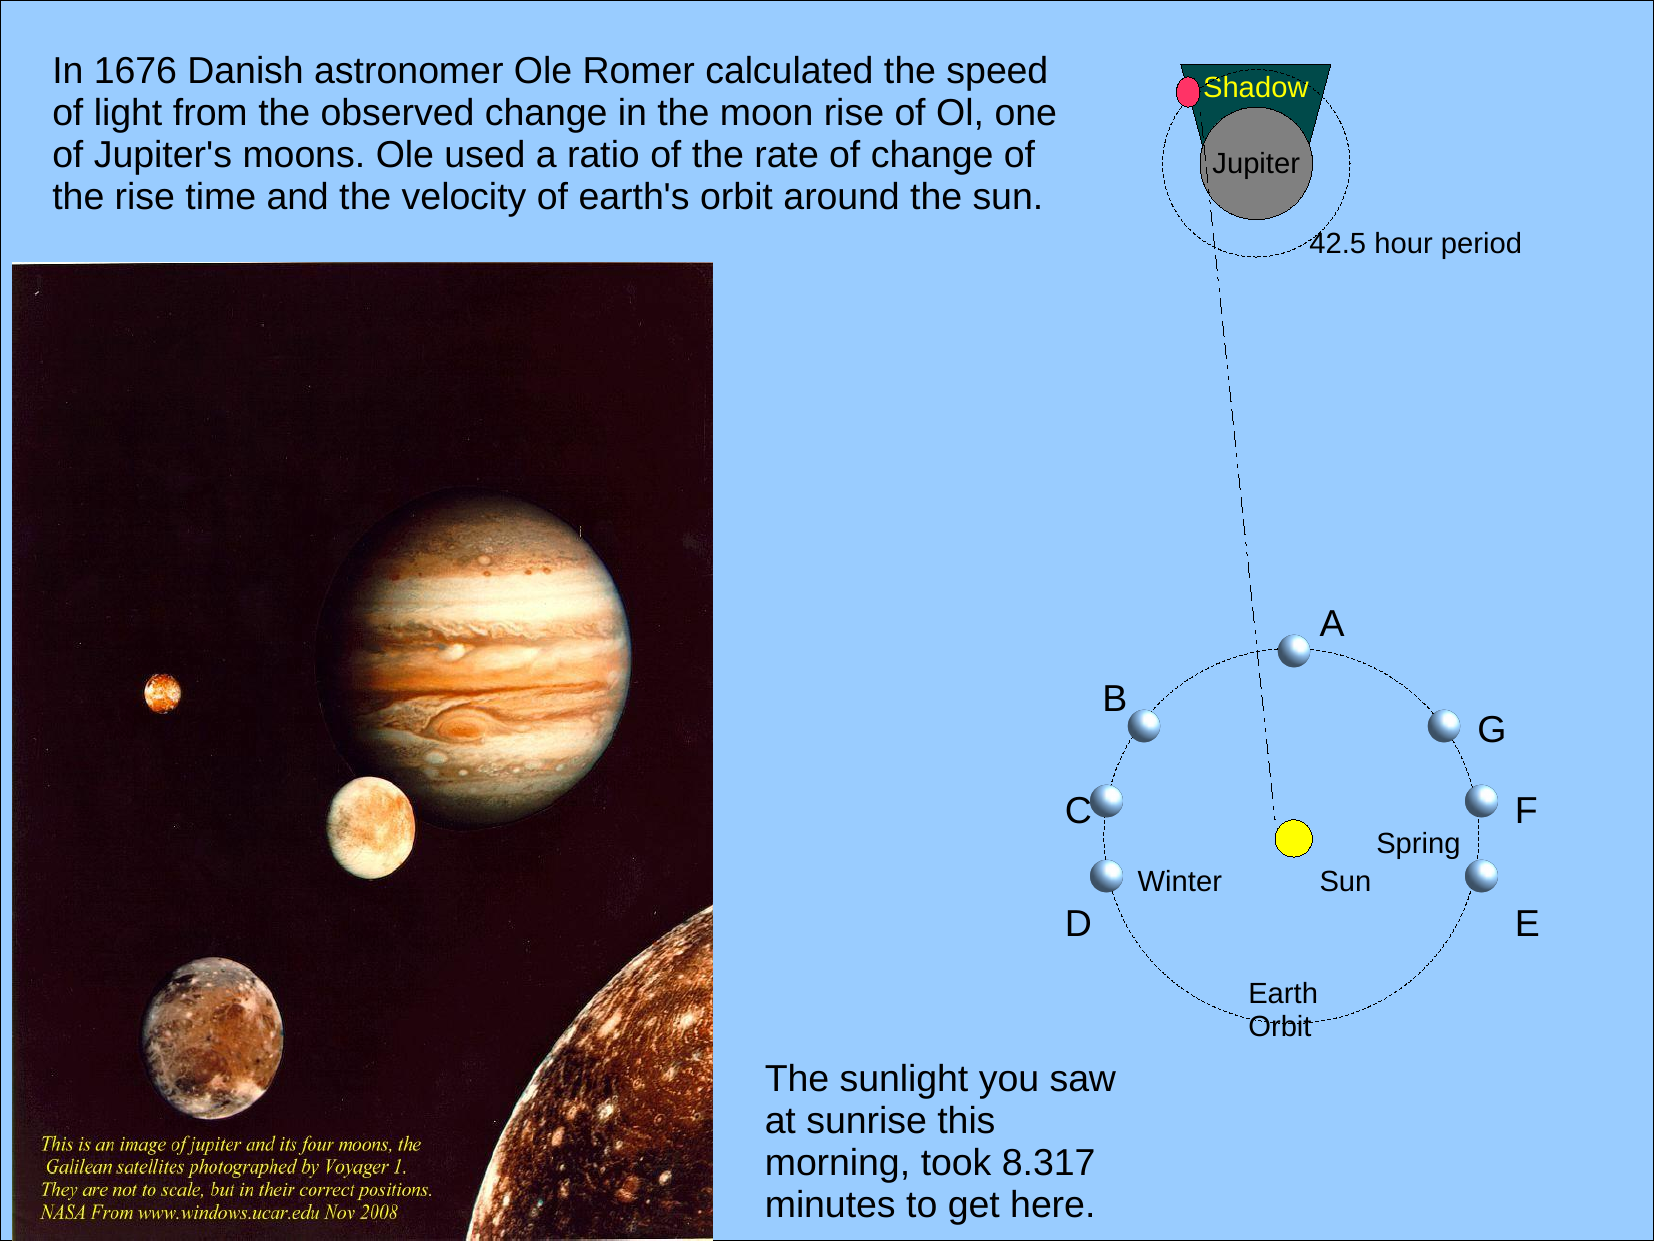

In 1676 Danish astronomer Ole Romer calculated the speed of light from the observed change in the moon rise of Ol, one of Jupiter's moons. Ole used a ratio of the rate of change of the rise time and the velocity of earth's orbit around the sun.
Shadow
Jupiter
42.5 hour period
A
B
G
C
F
Spring
Winter
Sun
D
E
Earth
Orbit
The sunlight you saw at sunrise this morning, took 8.317 minutes to get here.